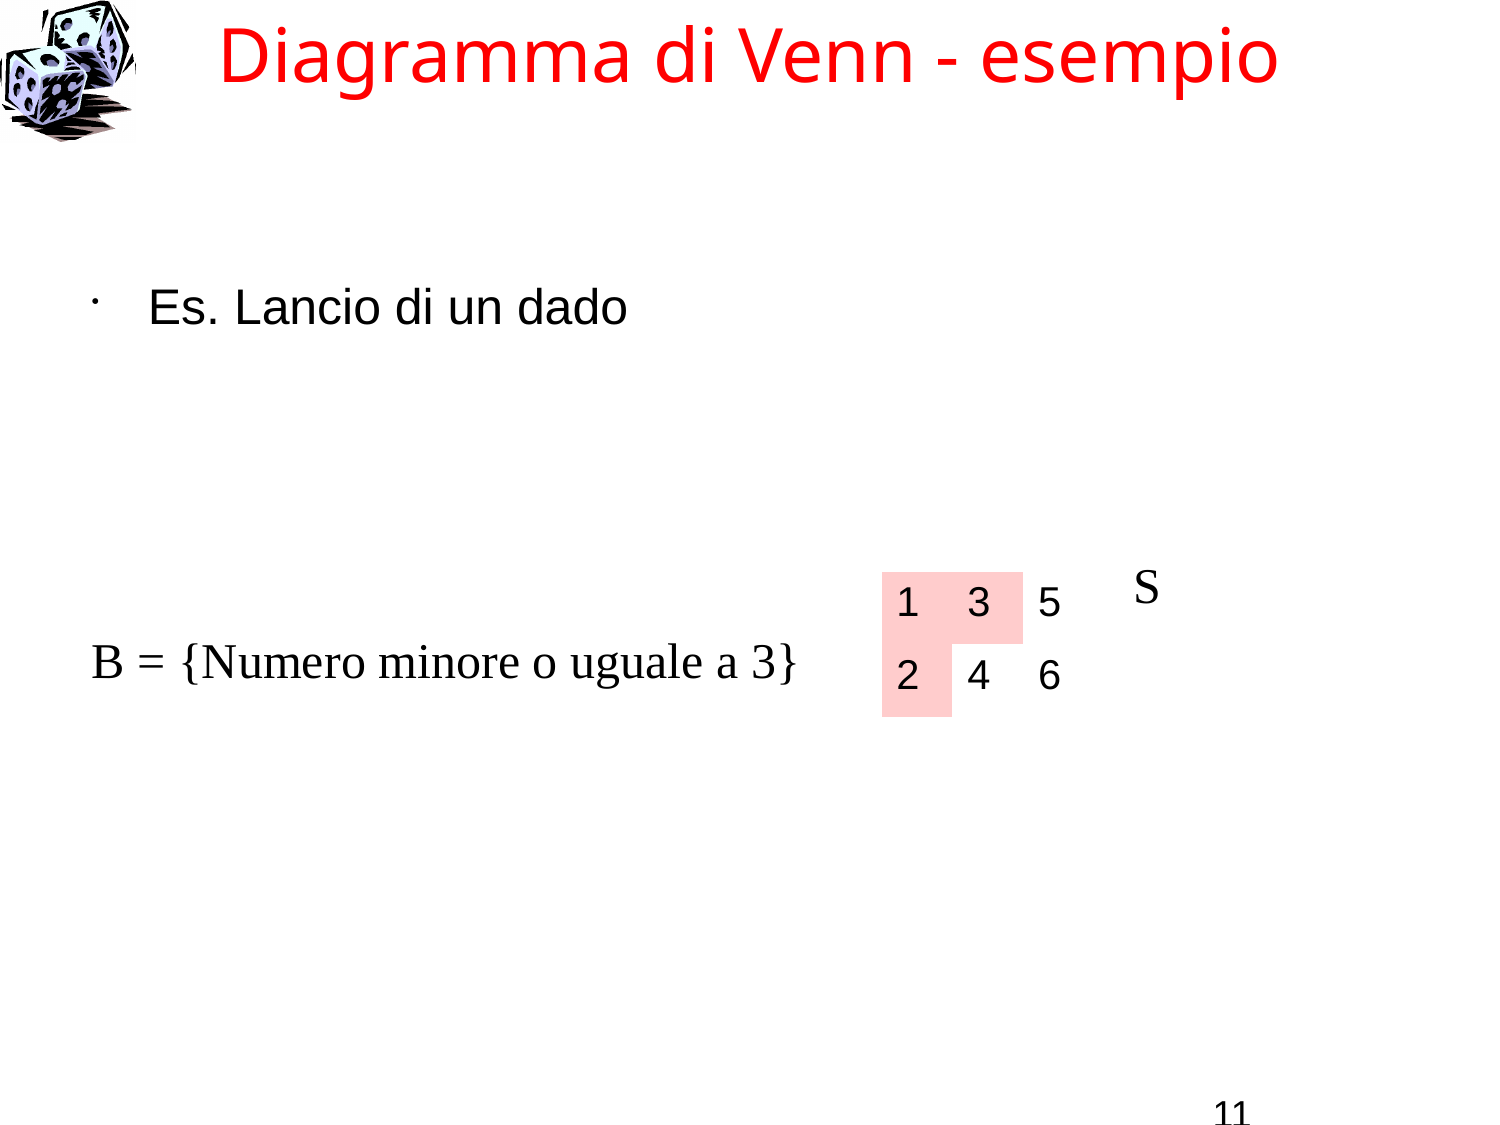

# Diagramma di Venn - esempio
Es. Lancio di un dado
S
| 1 | 3 | 5 |
| --- | --- | --- |
| 2 | 4 | 6 |
B = {Numero minore o uguale a 3}